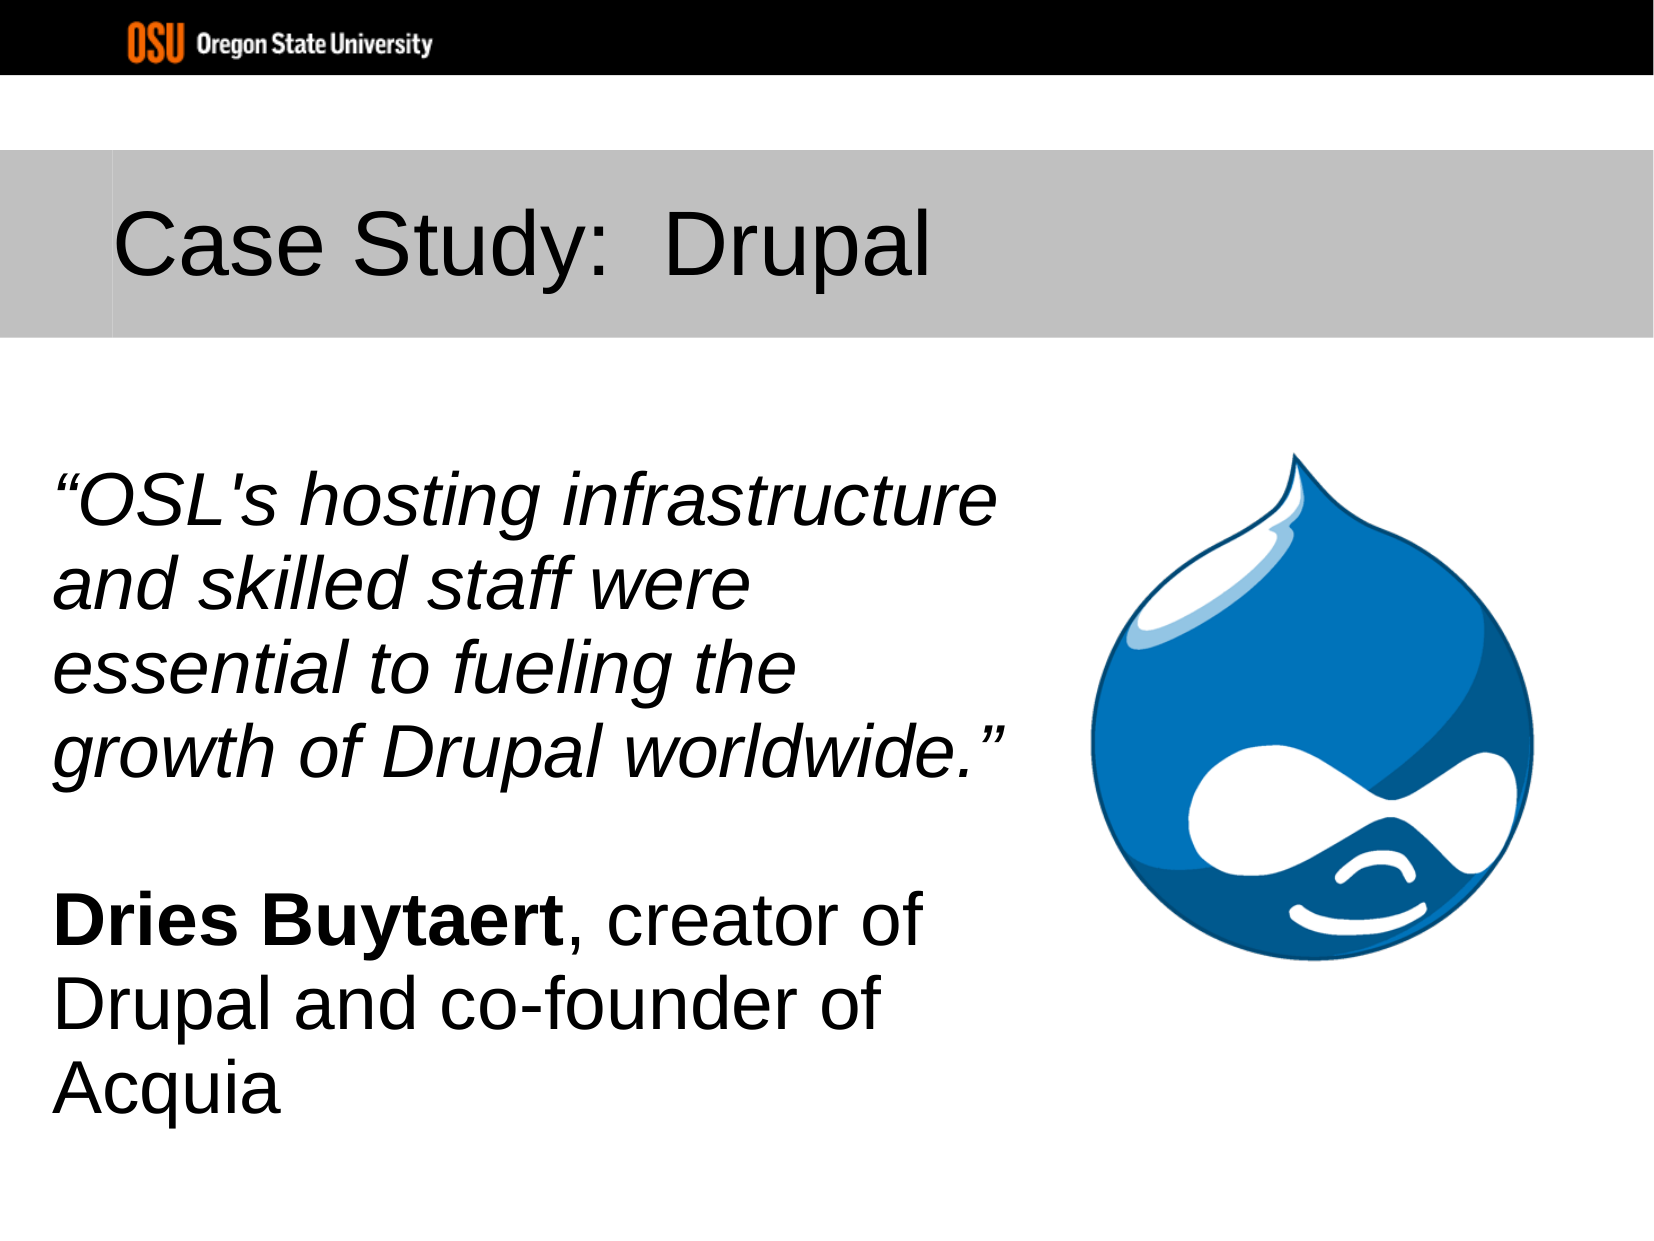

# Case Study: Drupal
“OSL's hosting infrastructure and skilled staff were essential to fueling the growth of Drupal worldwide.”
Dries Buytaert, creator of Drupal and co-founder of Acquia